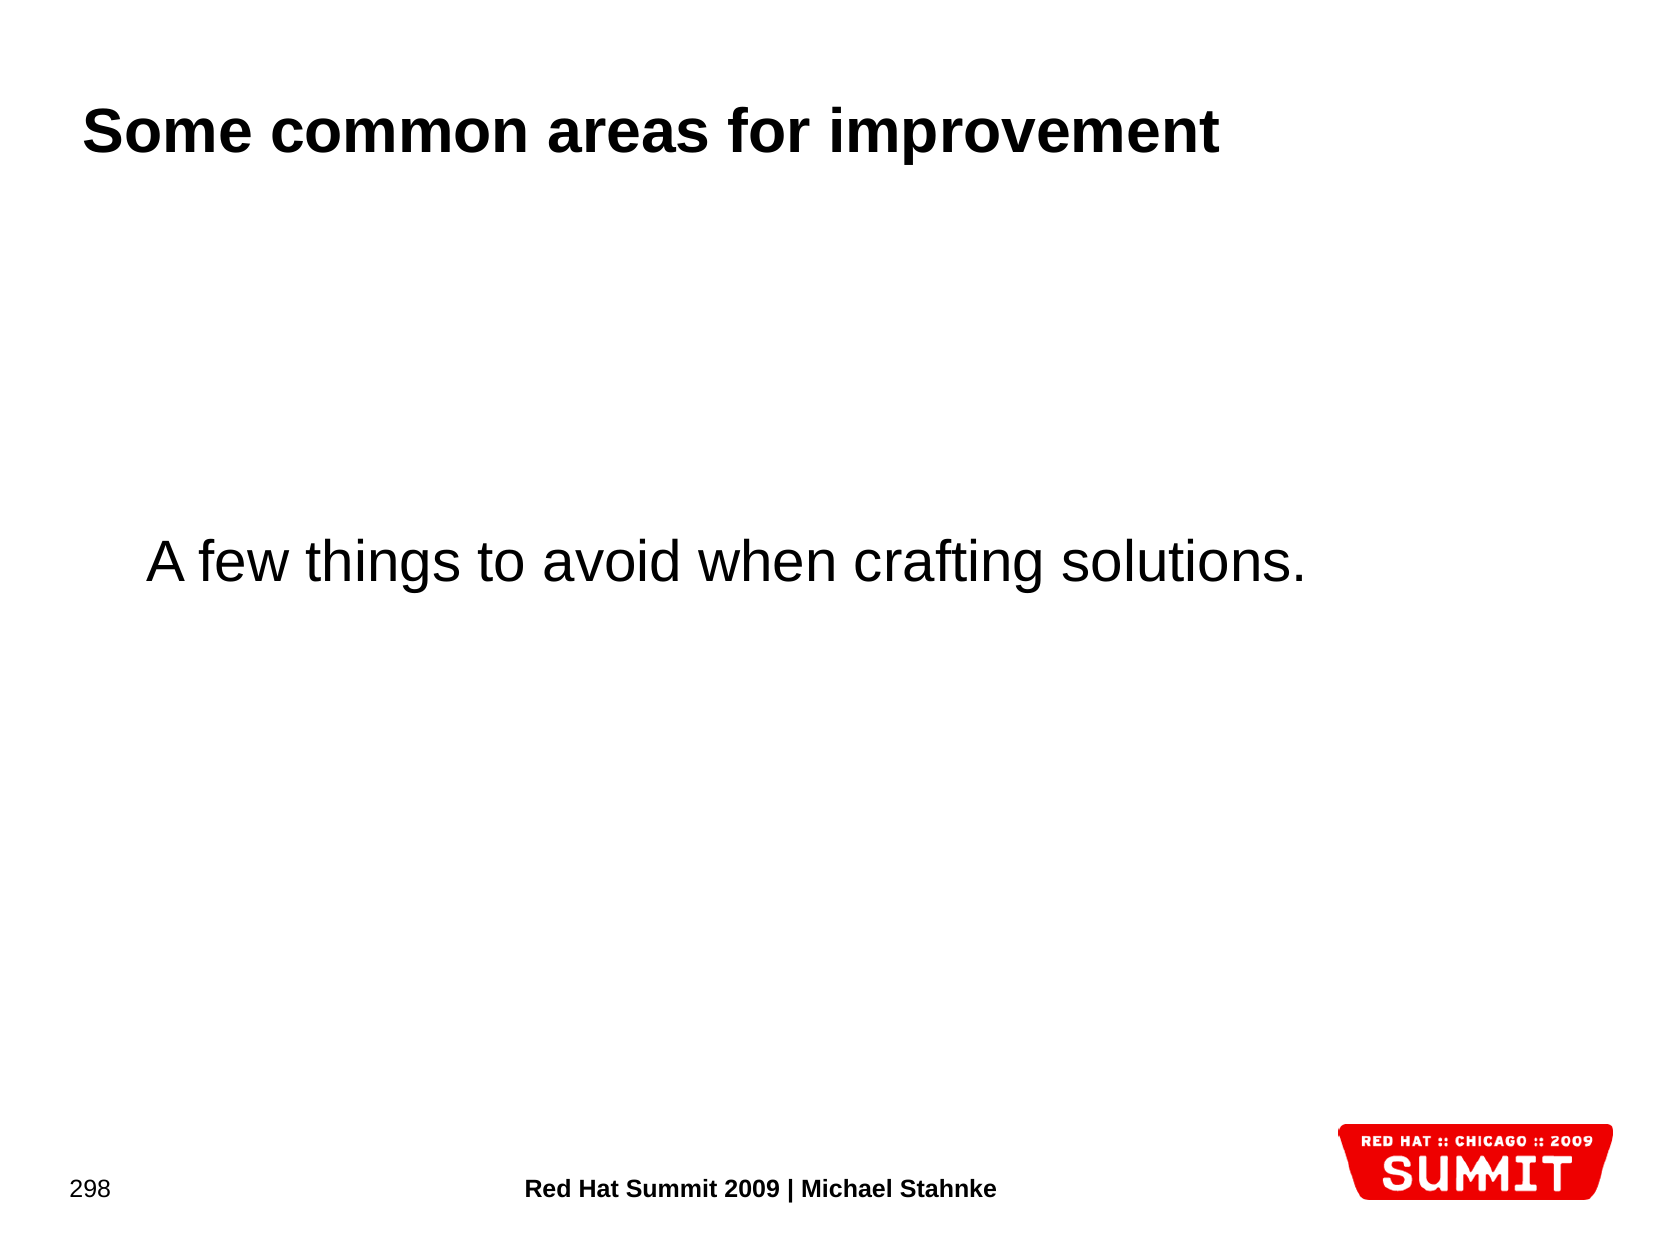

# Some common areas for improvement
A few things to avoid when crafting solutions.